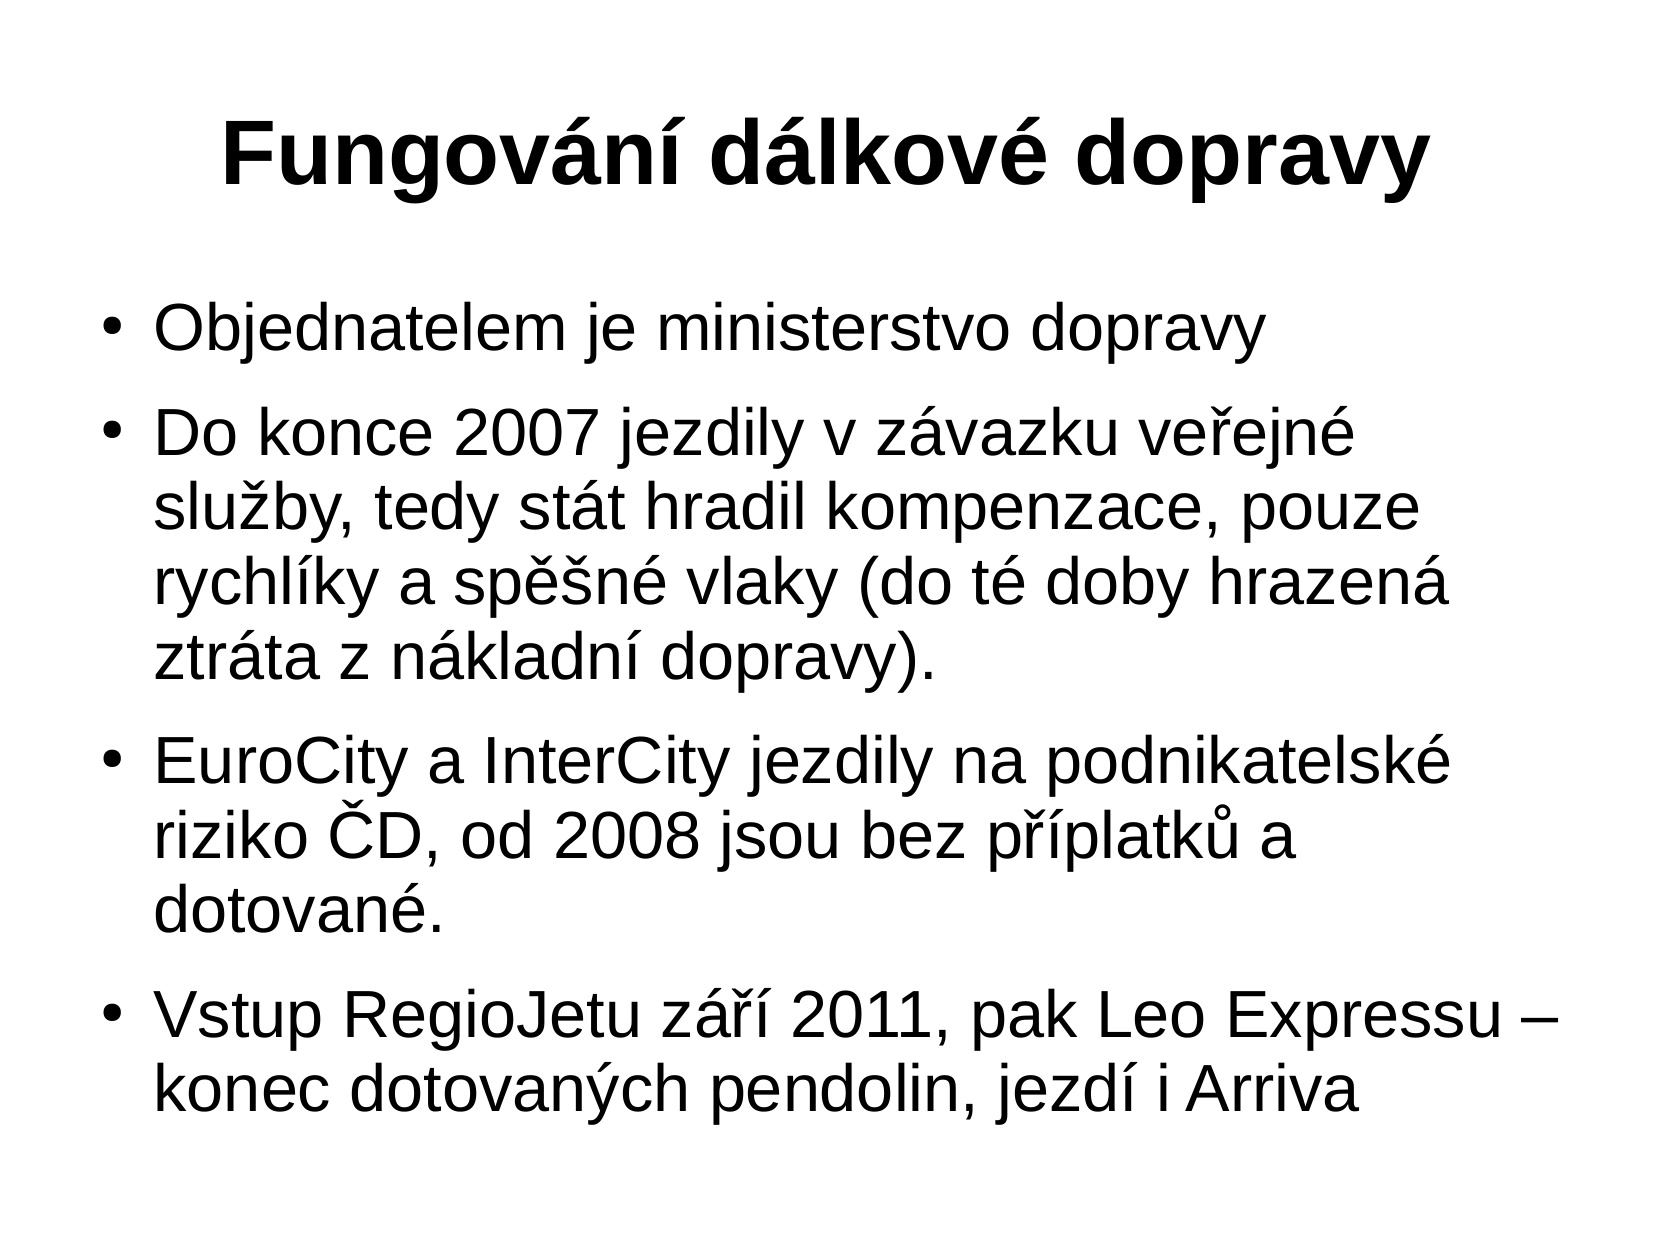

# Fungování dálkové dopravy
Objednatelem je ministerstvo dopravy
Do konce 2007 jezdily v závazku veřejné služby, tedy stát hradil kompenzace, pouze rychlíky a spěšné vlaky (do té doby hrazená ztráta z nákladní dopravy).
EuroCity a InterCity jezdily na podnikatelské riziko ČD, od 2008 jsou bez příplatků a dotované.
Vstup RegioJetu září 2011, pak Leo Expressu – konec dotovaných pendolin, jezdí i Arriva